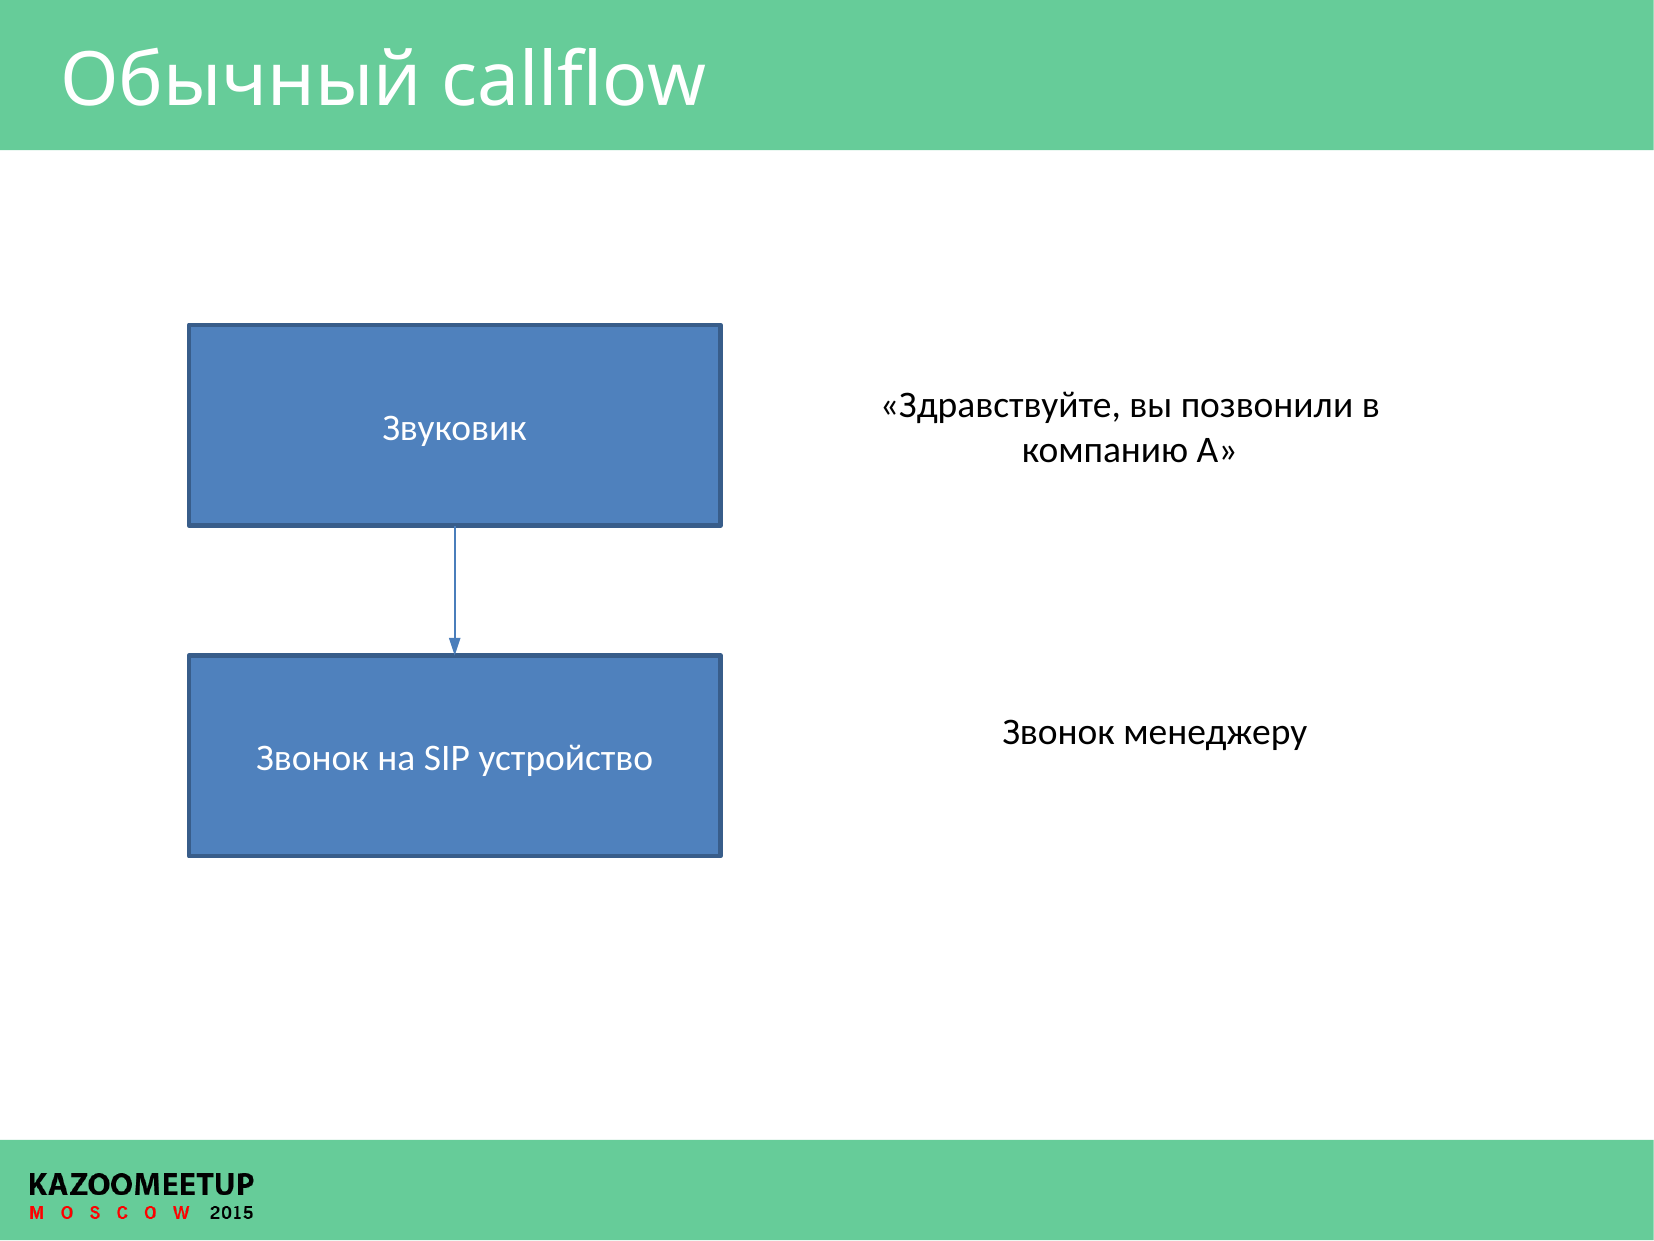

# Обычный callflow
Звуковик
«Здравствуйте, вы позвонили в компанию А»
Звонок на SIP устройство
Звонок менеджеру